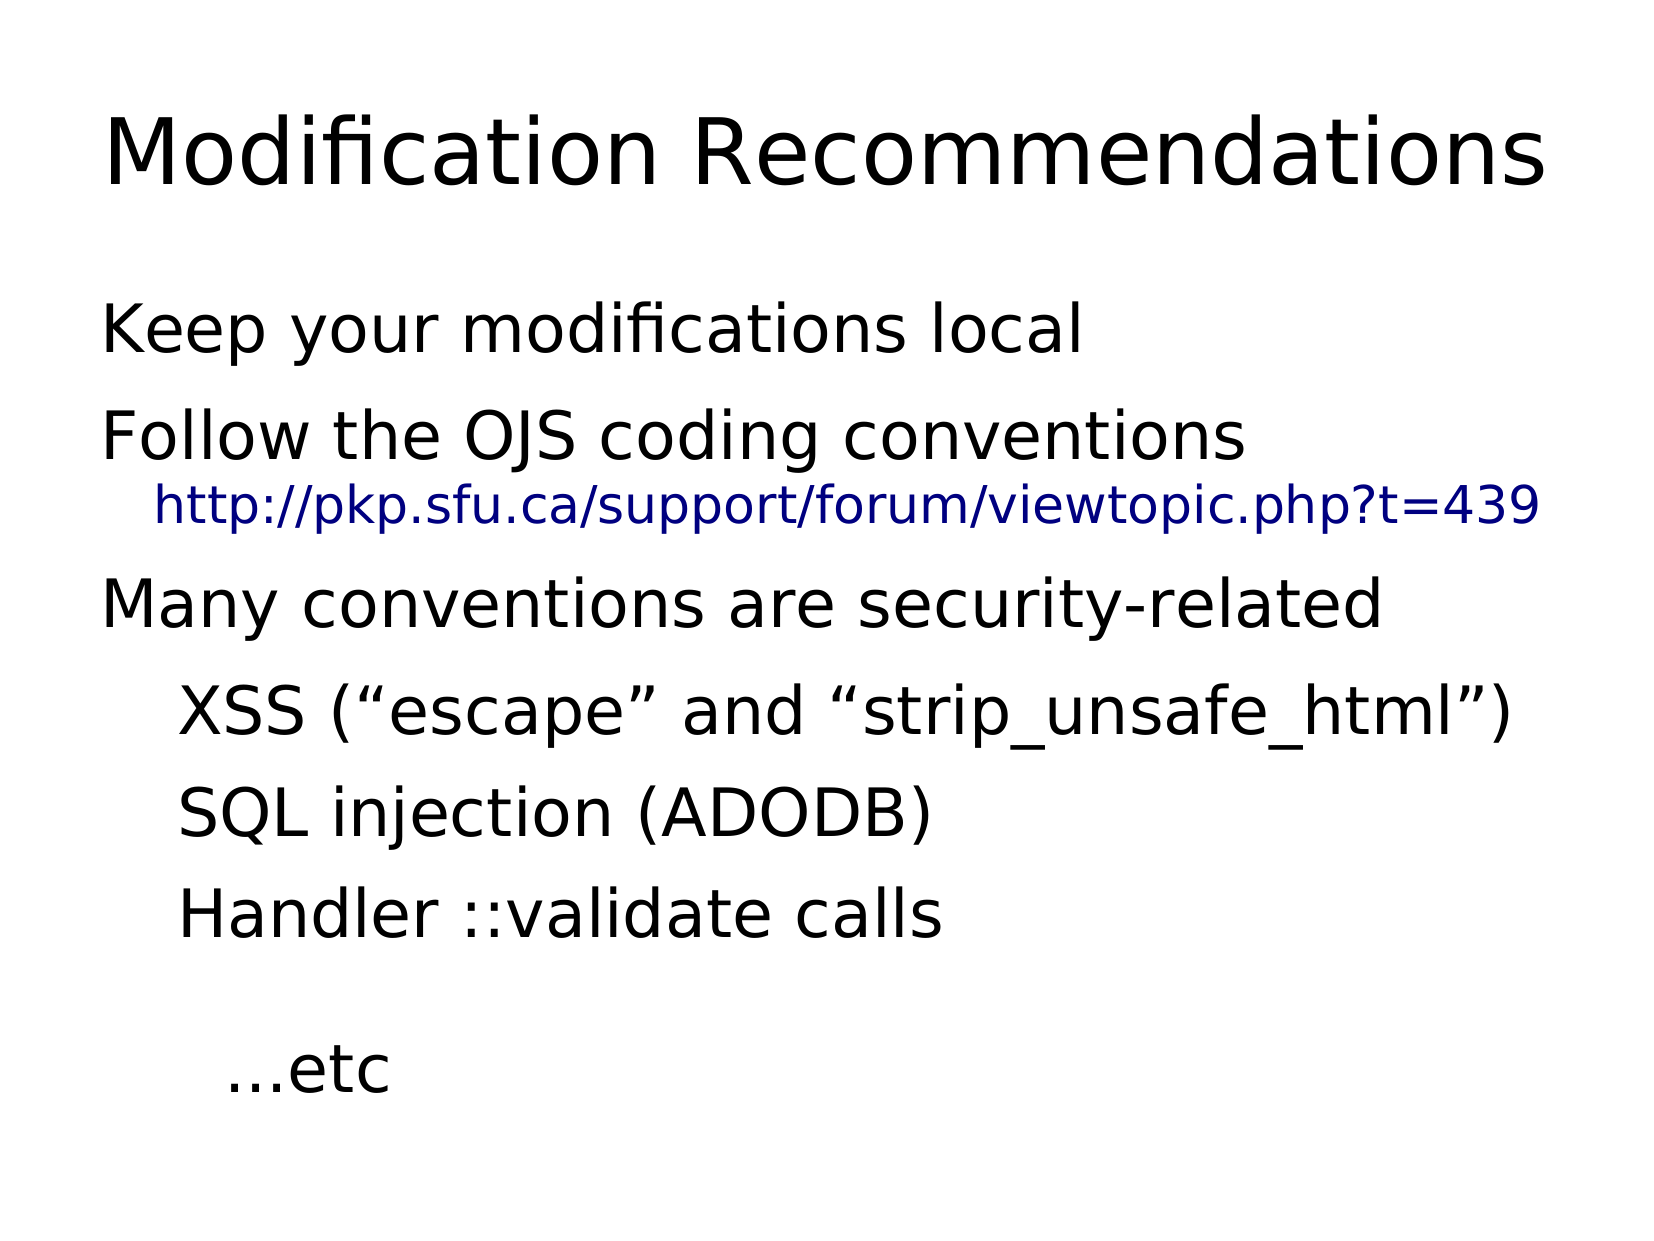

# Modification Recommendations
Keep your modifications local
Follow the OJS coding conventions
http://pkp.sfu.ca/support/forum/viewtopic.php?t=439
Many conventions are security-related
XSS (“escape” and “strip_unsafe_html”)
SQL injection (ADODB)
Handler ::validate calls
...etc